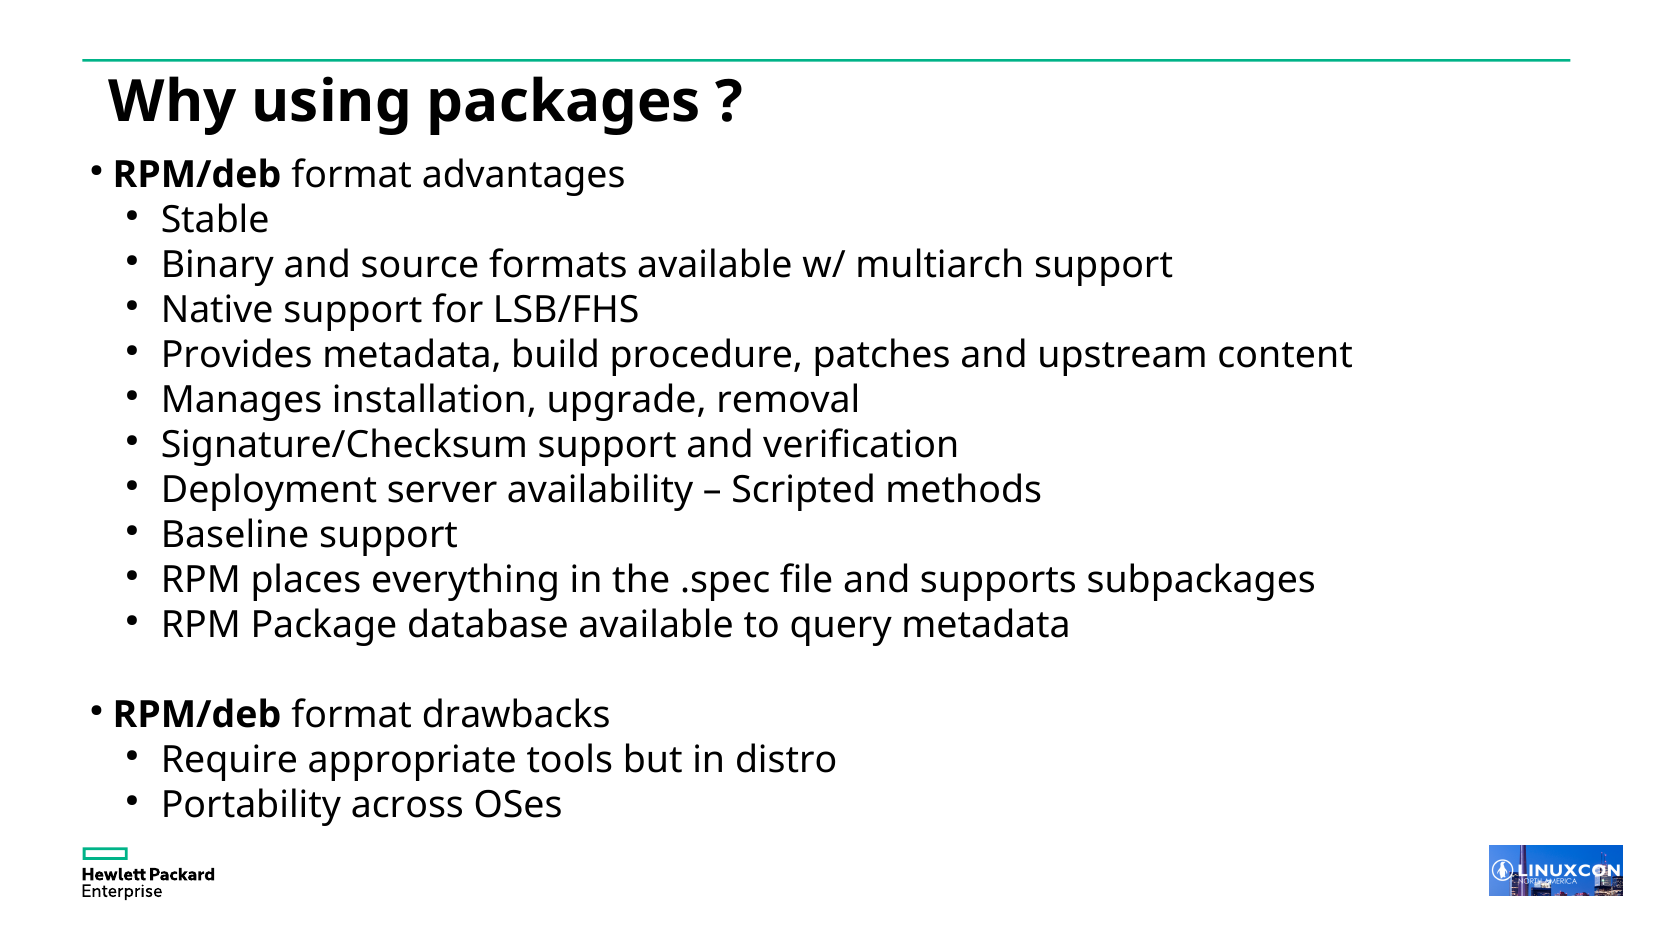

# Why using packages ?
 RPM/deb format advantages
Stable
Binary and source formats available w/ multiarch support
Native support for LSB/FHS
Provides metadata, build procedure, patches and upstream content
Manages installation, upgrade, removal
Signature/Checksum support and verification
Deployment server availability – Scripted methods
Baseline support
RPM places everything in the .spec file and supports subpackages
RPM Package database available to query metadata
 RPM/deb format drawbacks
Require appropriate tools but in distro
Portability across OSes